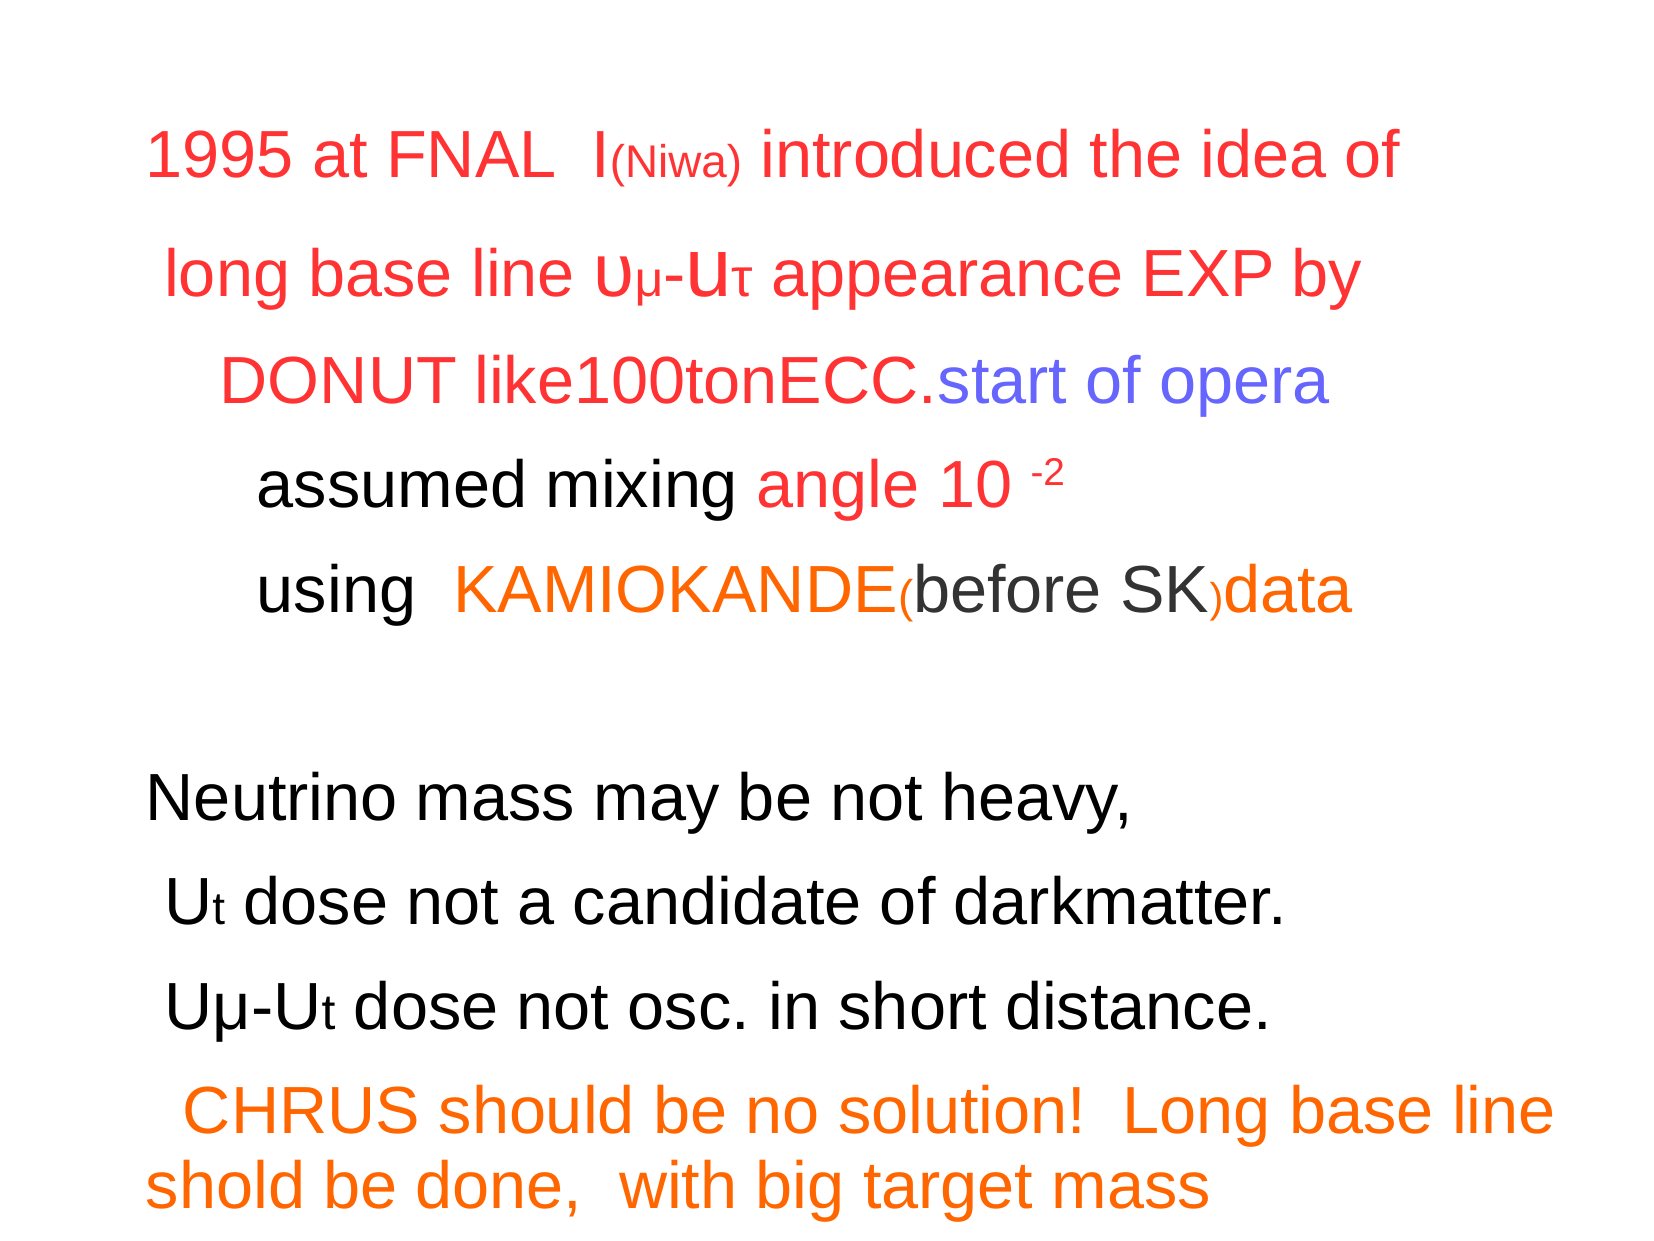

# 1995 at FNAL I(Niwa) introduced the idea of
 long base line υμ-uτ appearance EXP by
 DONUT like100tonECC.start of opera
 assumed mixing angle 10 -2
 using KAMIOKANDE(before SK)data
Neutrino mass may be not heavy,
 Ut dose not a candidate of darkmatter.
 Uμ-Ut dose not osc. in short distance.
 CHRUS should be no solution! Long base line shold be done, with big target mass